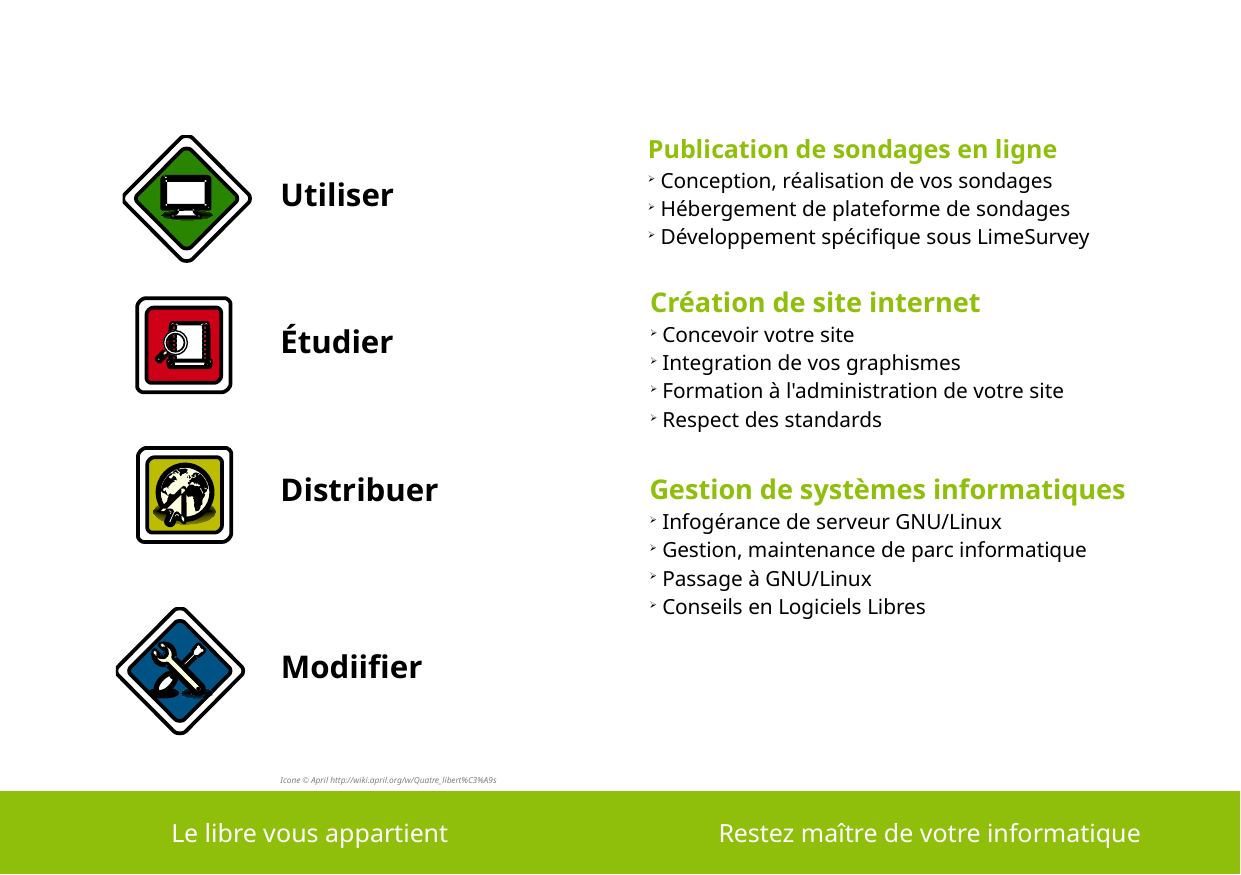

Publication de sondages en ligne
 Conception, réalisation de vos sondages
 Hébergement de plateforme de sondages
 Développement spécifique sous LimeSurvey
Utiliser
Création de site internet
 Concevoir votre site
 Integration de vos graphismes
 Formation à l'administration de votre site
 Respect des standards
Étudier
Distribuer
Gestion de systèmes informatiques
 Infogérance de serveur GNU/Linux
 Gestion, maintenance de parc informatique
 Passage à GNU/Linux
 Conseils en Logiciels Libres
Modiifier
Icone © April http://wiki.april.org/w/Quatre_libert%C3%A9s
Le libre vous appartient
Restez maître de votre informatique